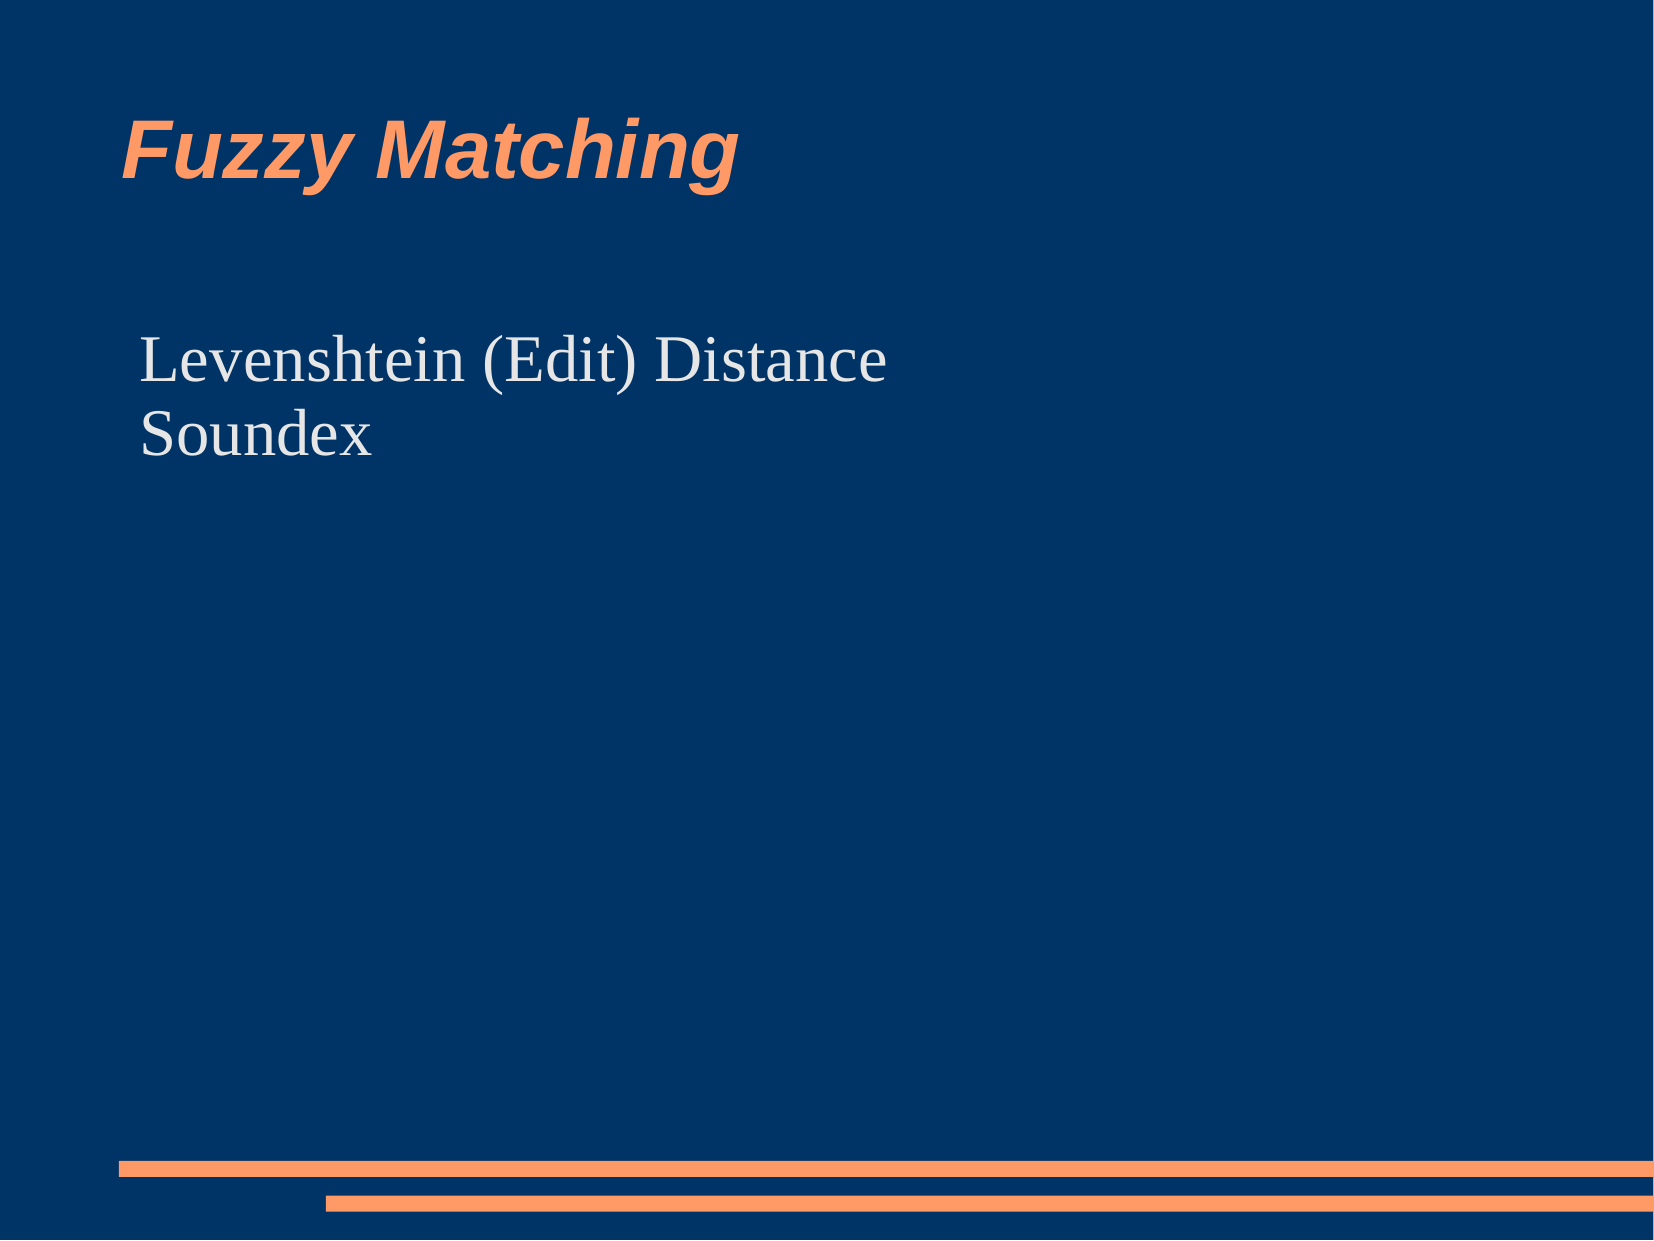

# Fuzzy Matching
Levenshtein (Edit) Distance
Soundex